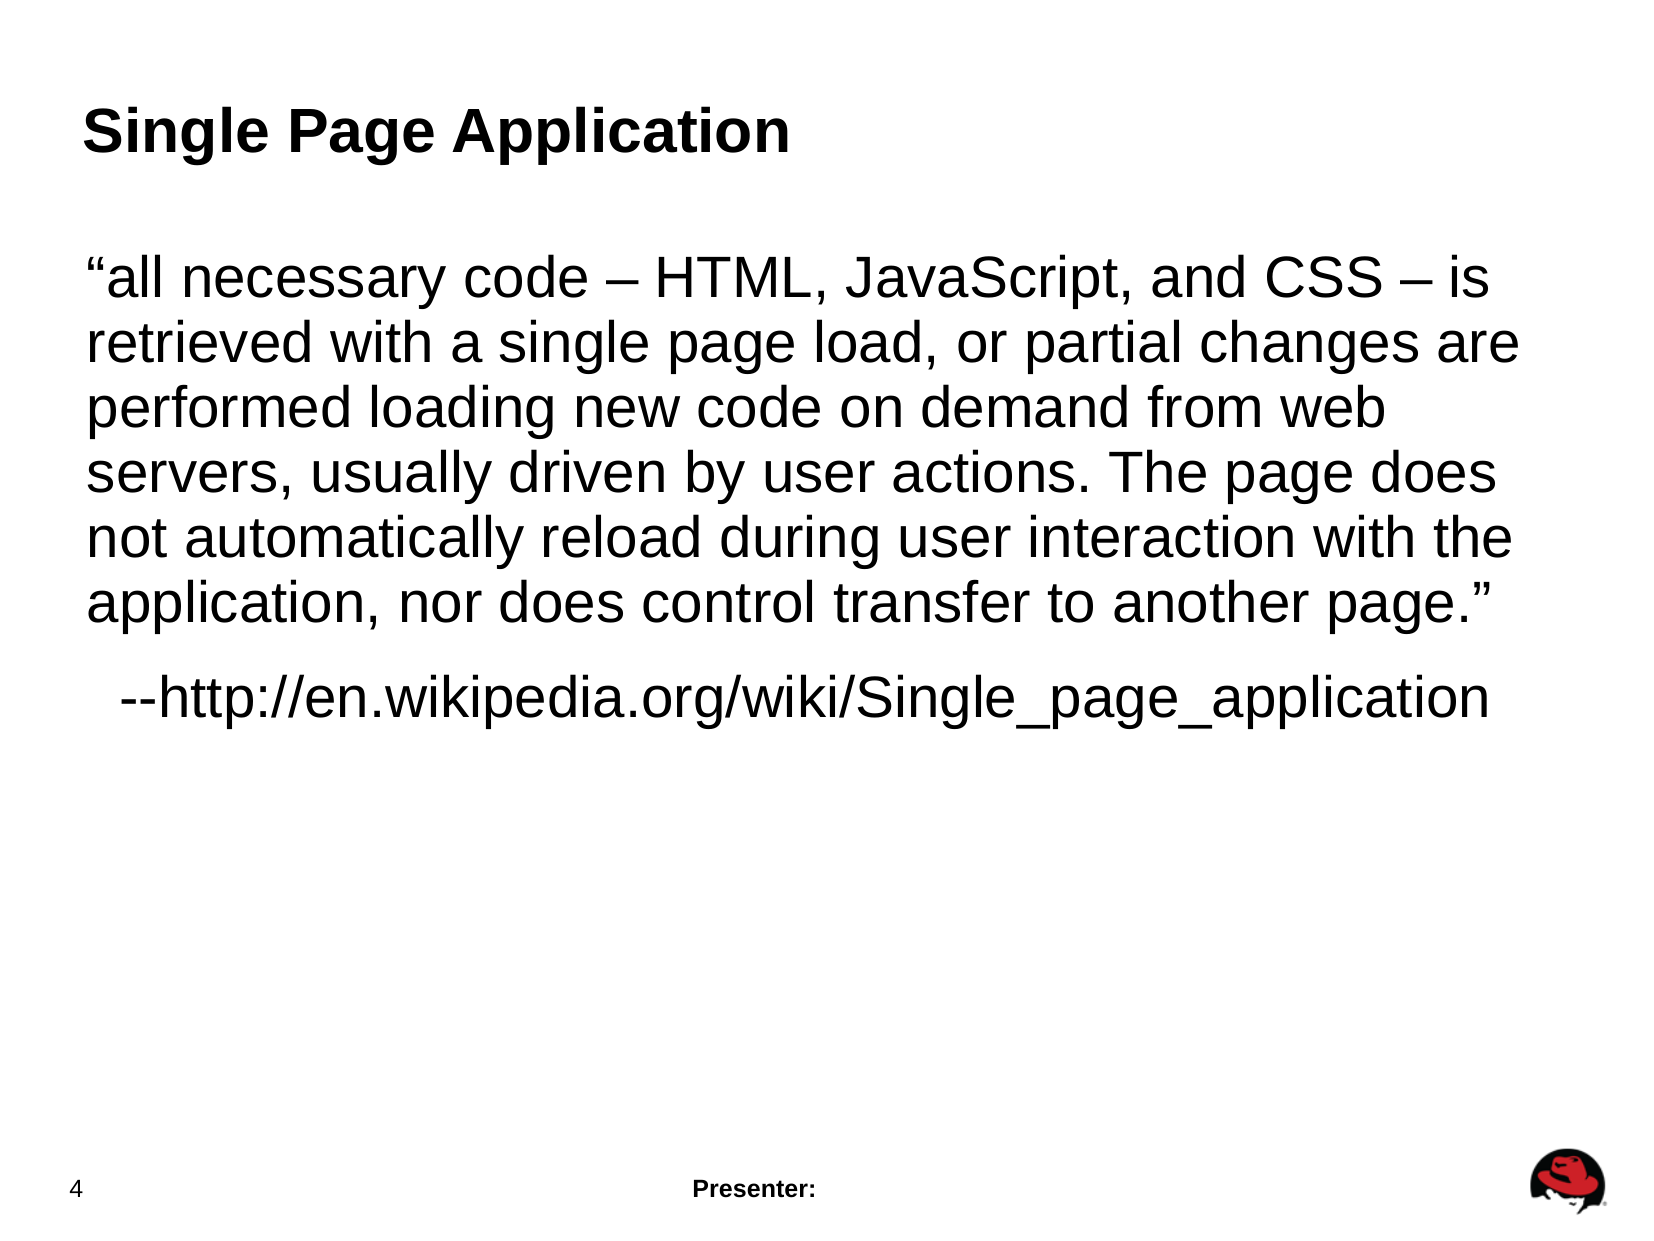

# Single Page Application
“all necessary code – HTML, JavaScript, and CSS – is retrieved with a single page load, or partial changes are performed loading new code on demand from web servers, usually driven by user actions. The page does not automatically reload during user interaction with the application, nor does control transfer to another page.”
 --http://en.wikipedia.org/wiki/Single_page_application